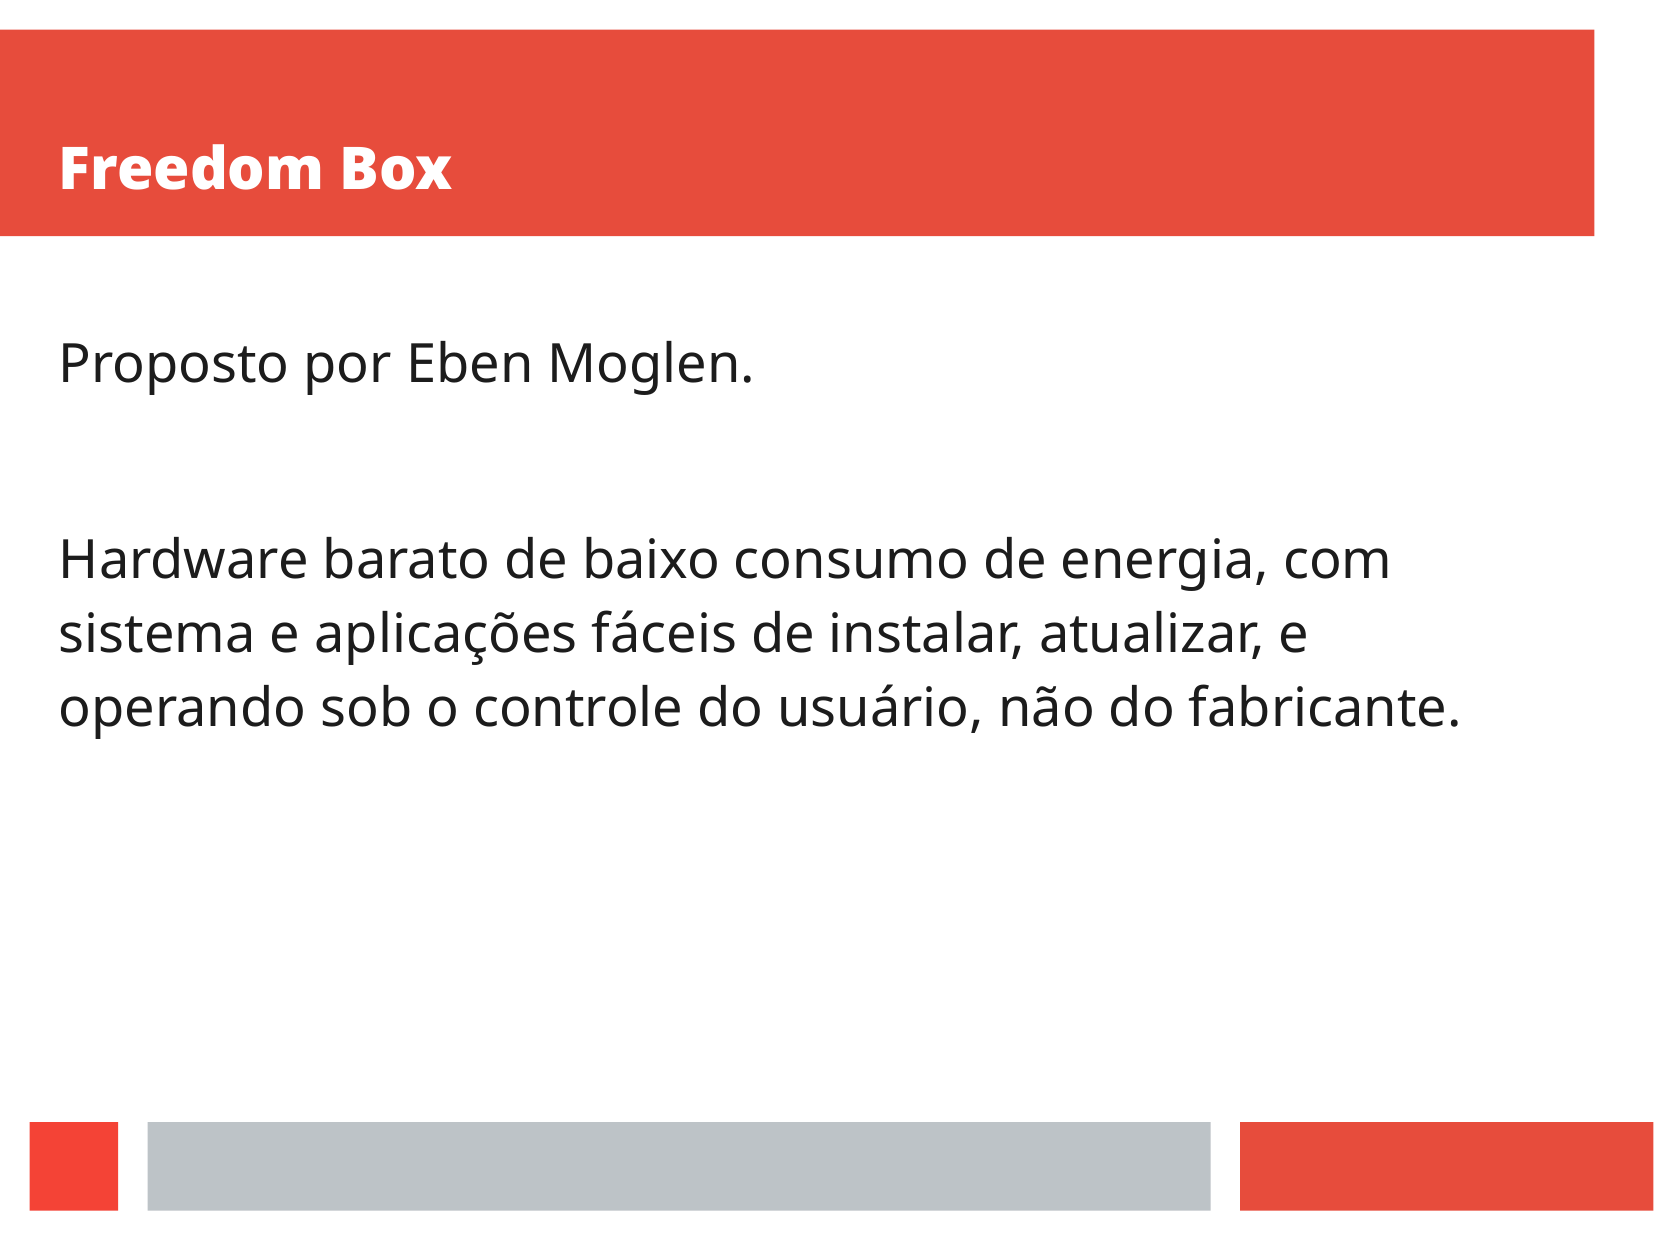

# Freedom Box
Proposto por Eben Moglen.
Hardware barato de baixo consumo de energia, com sistema e aplicações fáceis de instalar, atualizar, e operando sob o controle do usuário, não do fabricante.